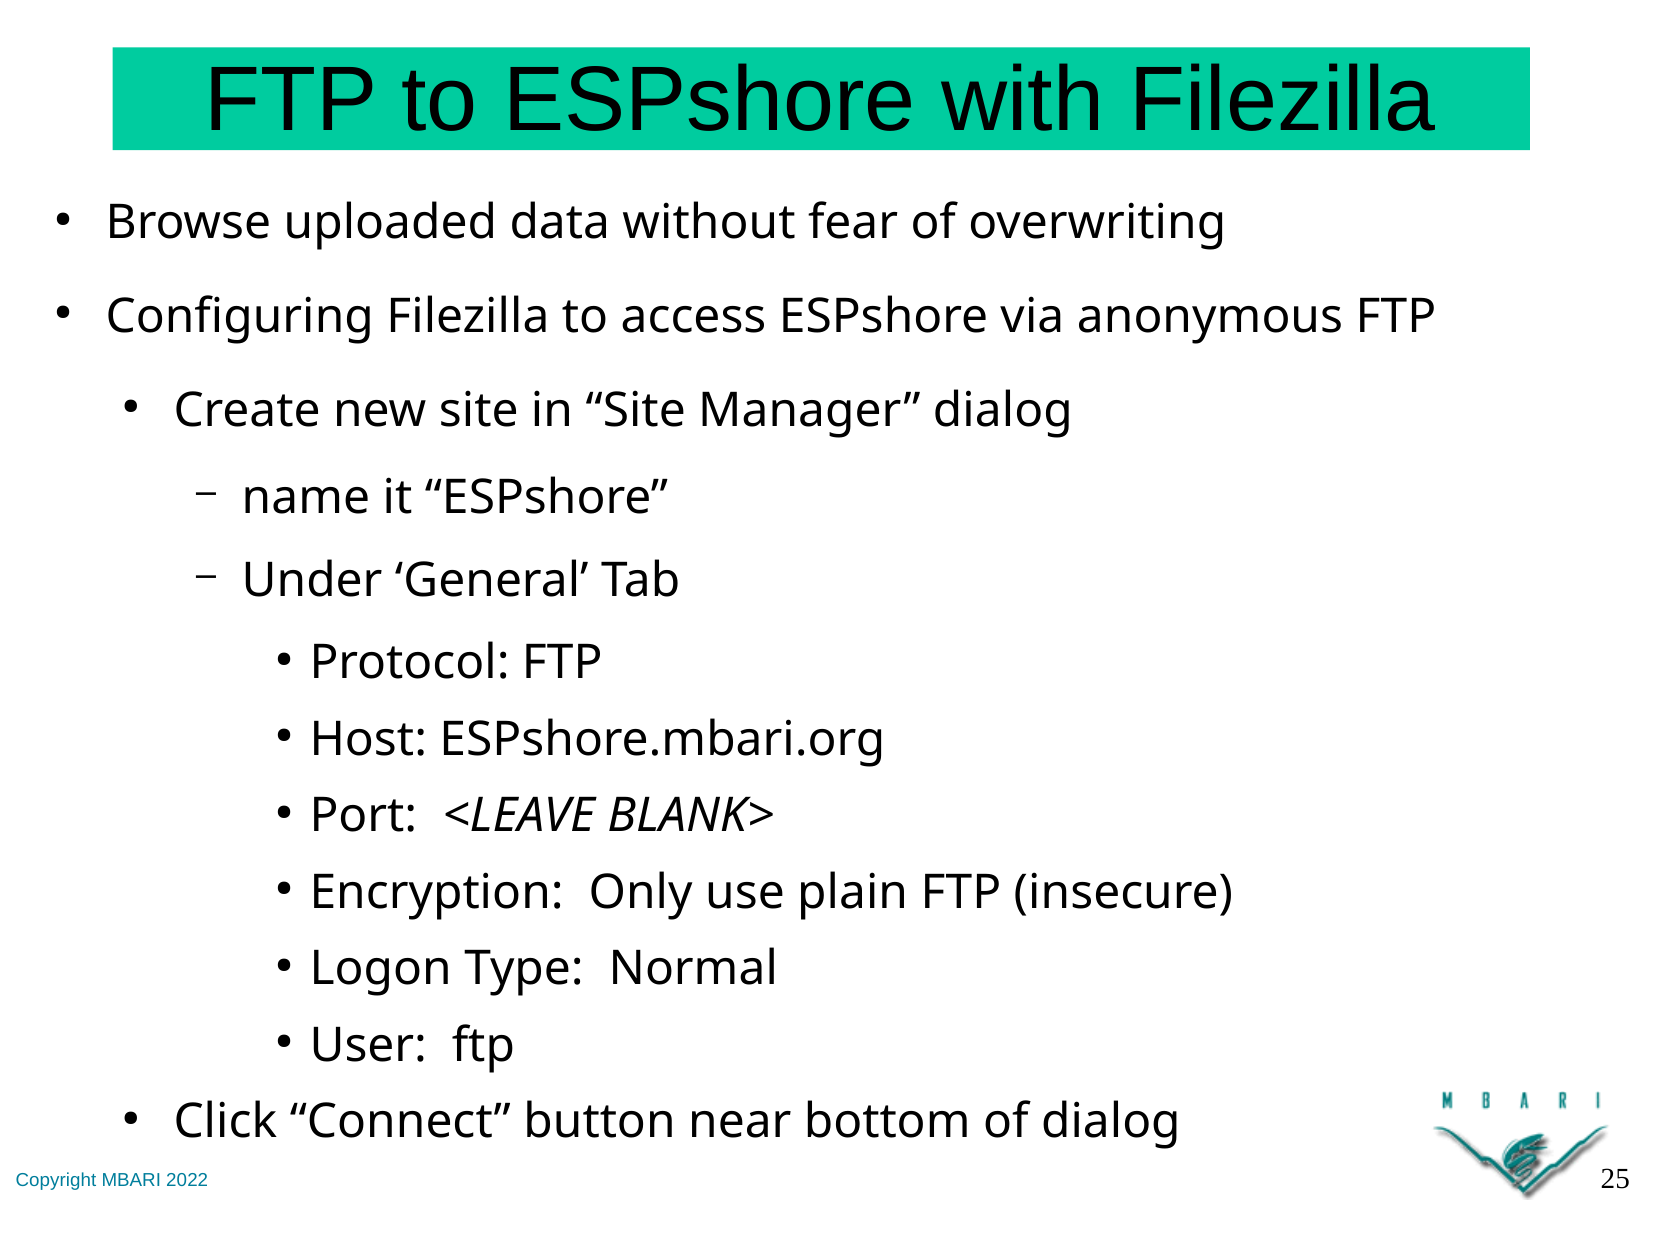

# FTP to ESPshore with Filezilla
Browse uploaded data without fear of overwriting
Configuring Filezilla to access ESPshore via anonymous FTP
Create new site in “Site Manager” dialog
name it “ESPshore”
Under ‘General’ Tab
Protocol: FTP
Host: ESPshore.mbari.org
Port: <LEAVE BLANK>
Encryption: Only use plain FTP (insecure)
Logon Type: Normal
User: ftp
Click “Connect” button near bottom of dialog